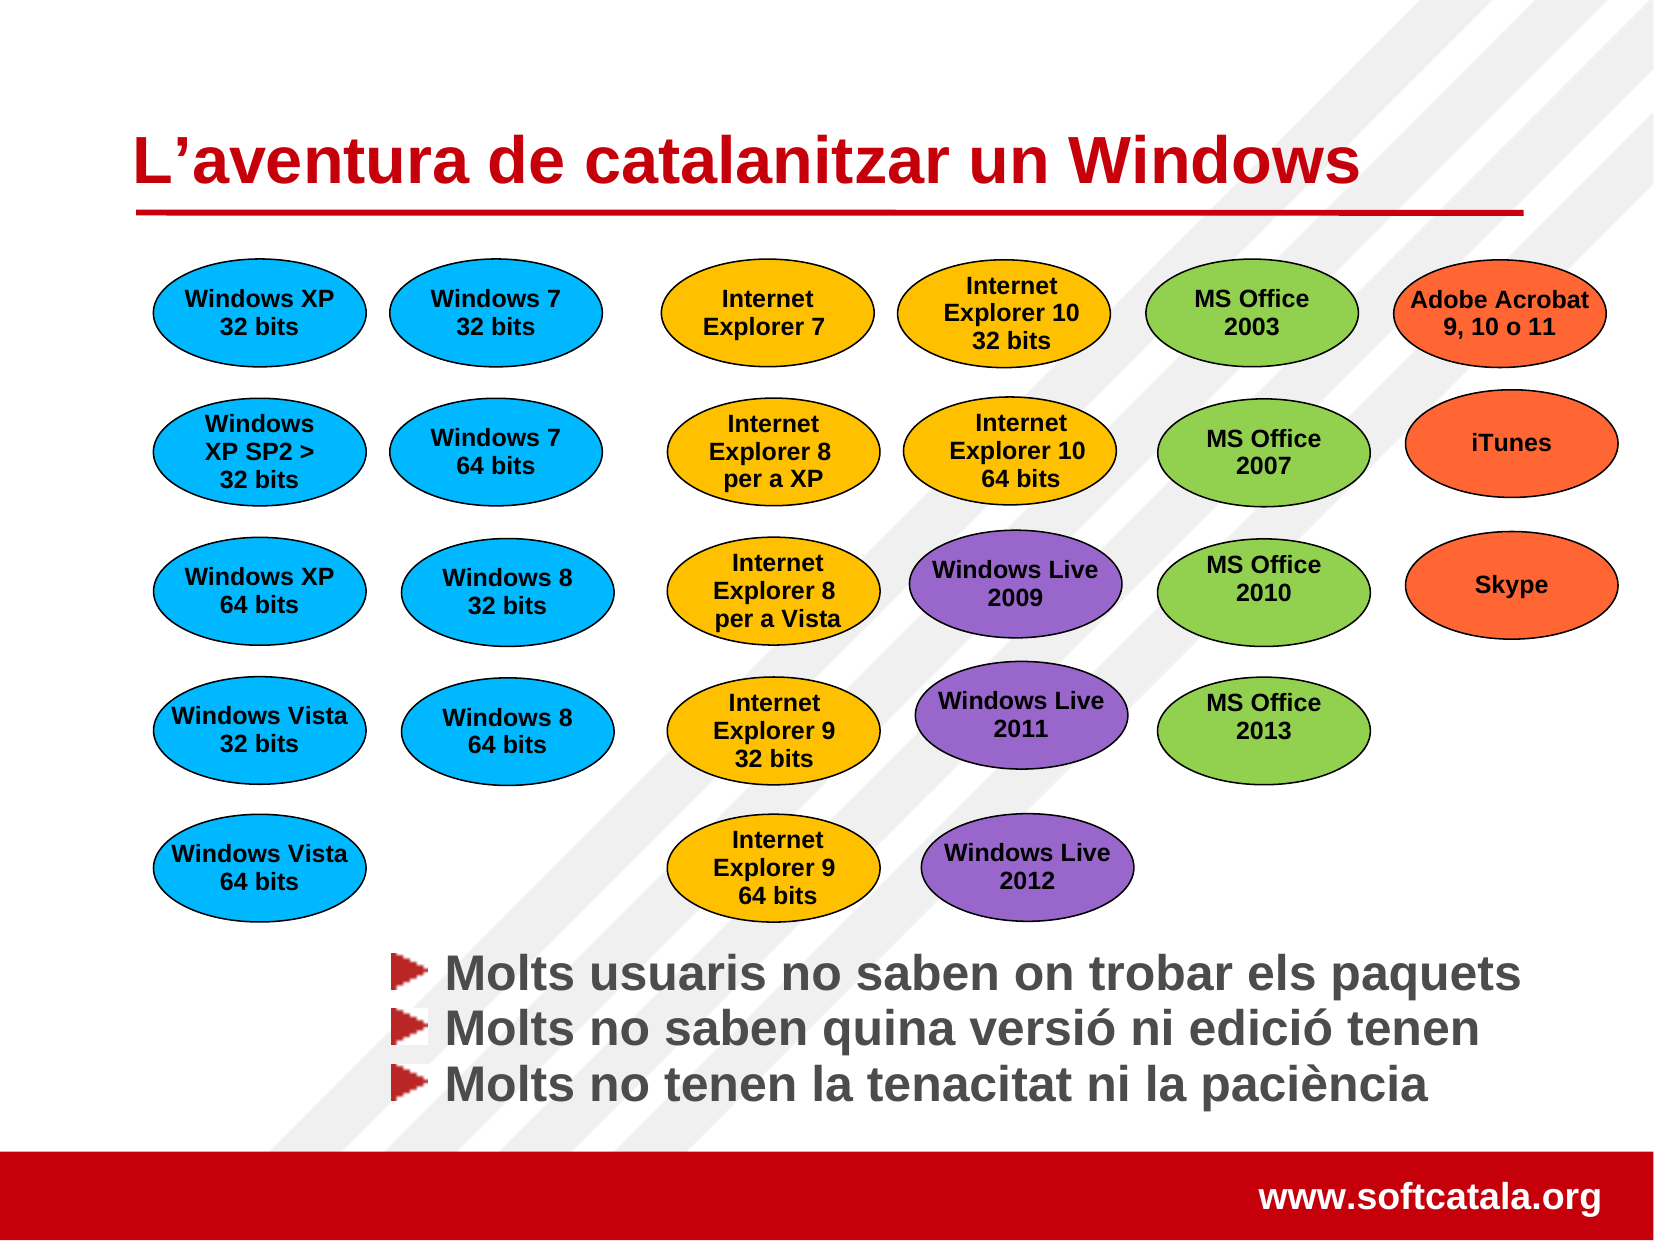

L’aventura de catalanitzar un Windows
Windows XP
32 bits
Windows 7
32 bits
MS Office
2003
Internet
Explorer 7
Internet
Explorer 10
32 bits
Adobe Acrobat
9, 10 o 11
iTunes
Internet
Explorer 10
64 bits
Internet
Explorer 8
per a XP
Windows
XP SP2 >
32 bits
Windows 7
64 bits
MS Office
2007
Windows Live
2009
Skype
Internet
Explorer 8
per a Vista
Windows XP
64 bits
Windows 8
32 bits
MS Office
2010
Windows Live
2011
Windows Vista
32 bits
Internet
Explorer 9
32 bits
MS Office
2013
Windows 8
64 bits
Windows Live
2012
Internet
Explorer 9
64 bits
Windows Vista
64 bits
Molts usuaris no saben on trobar els paquets
Molts no saben quina versió ni edició tenen
Molts no tenen la tenacitat ni la paciència
 www.softcatala.org